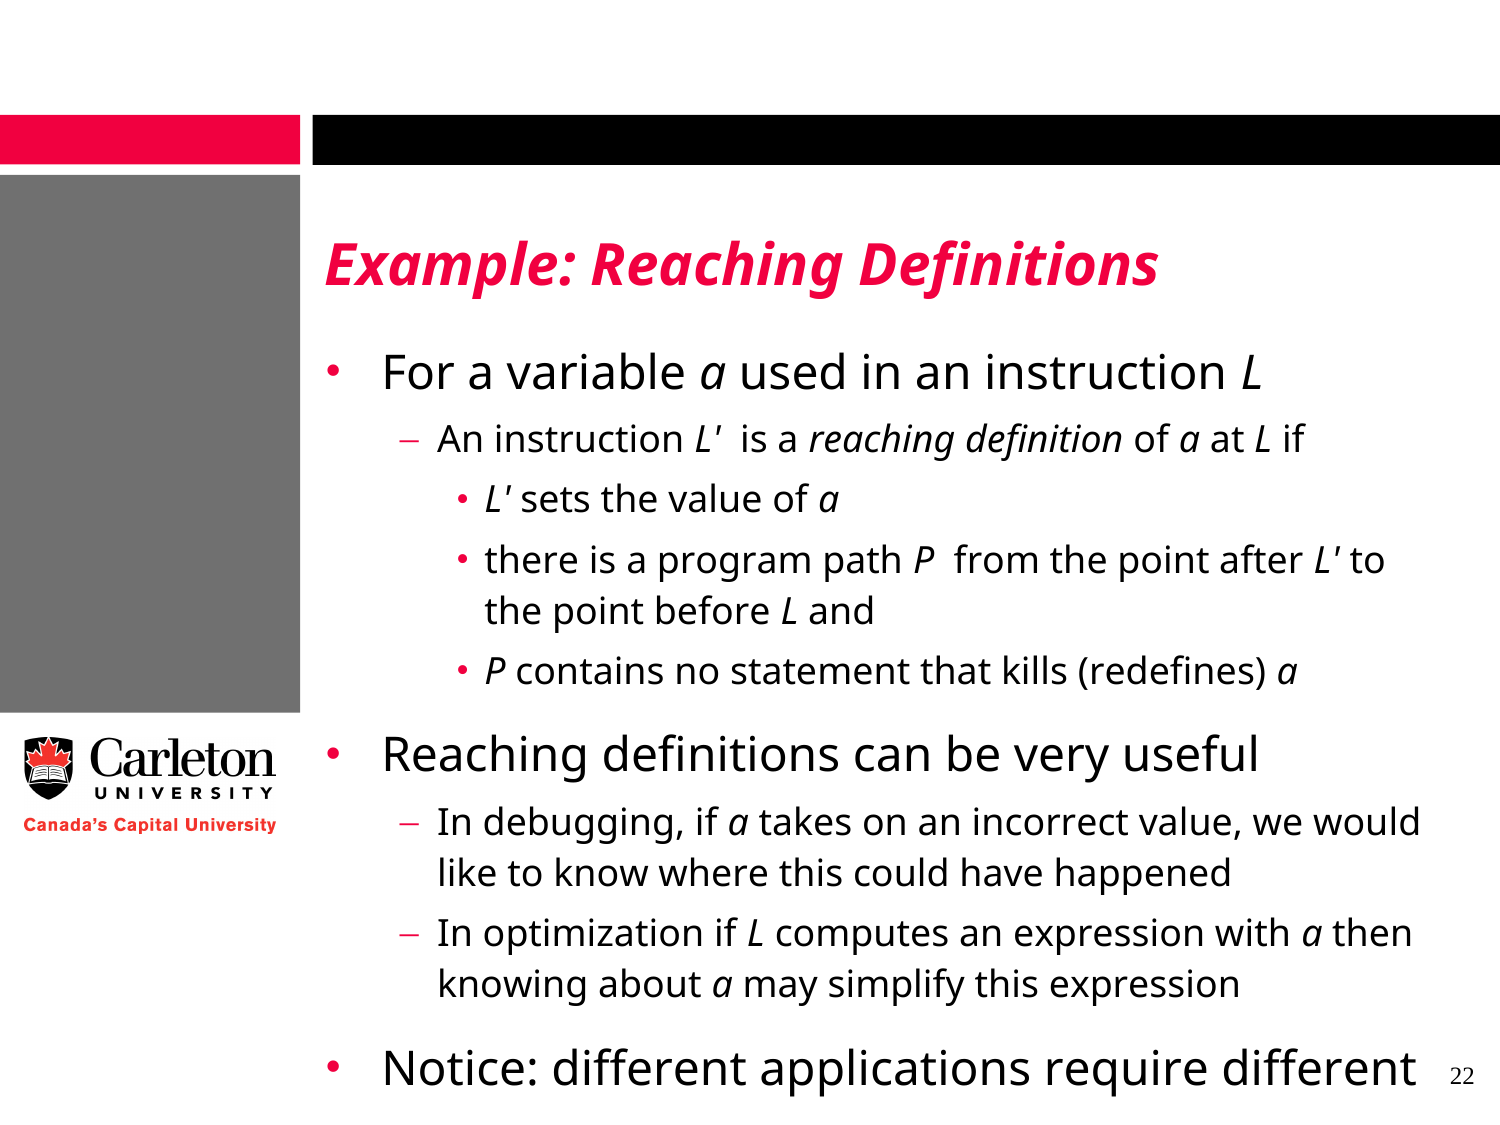

# Example: Reaching Definitions
For a variable a used in an instruction L
An instruction L' is a reaching definition of a at L if
L' sets the value of a
there is a program path P from the point after L' to the point before L and
P contains no statement that kills (redefines) a
Reaching definitions can be very useful
In debugging, if a takes on an incorrect value, we would like to know where this could have happened
In optimization if L computes an expression with a then knowing about a may simplify this expression
Notice: different applications require different information
22